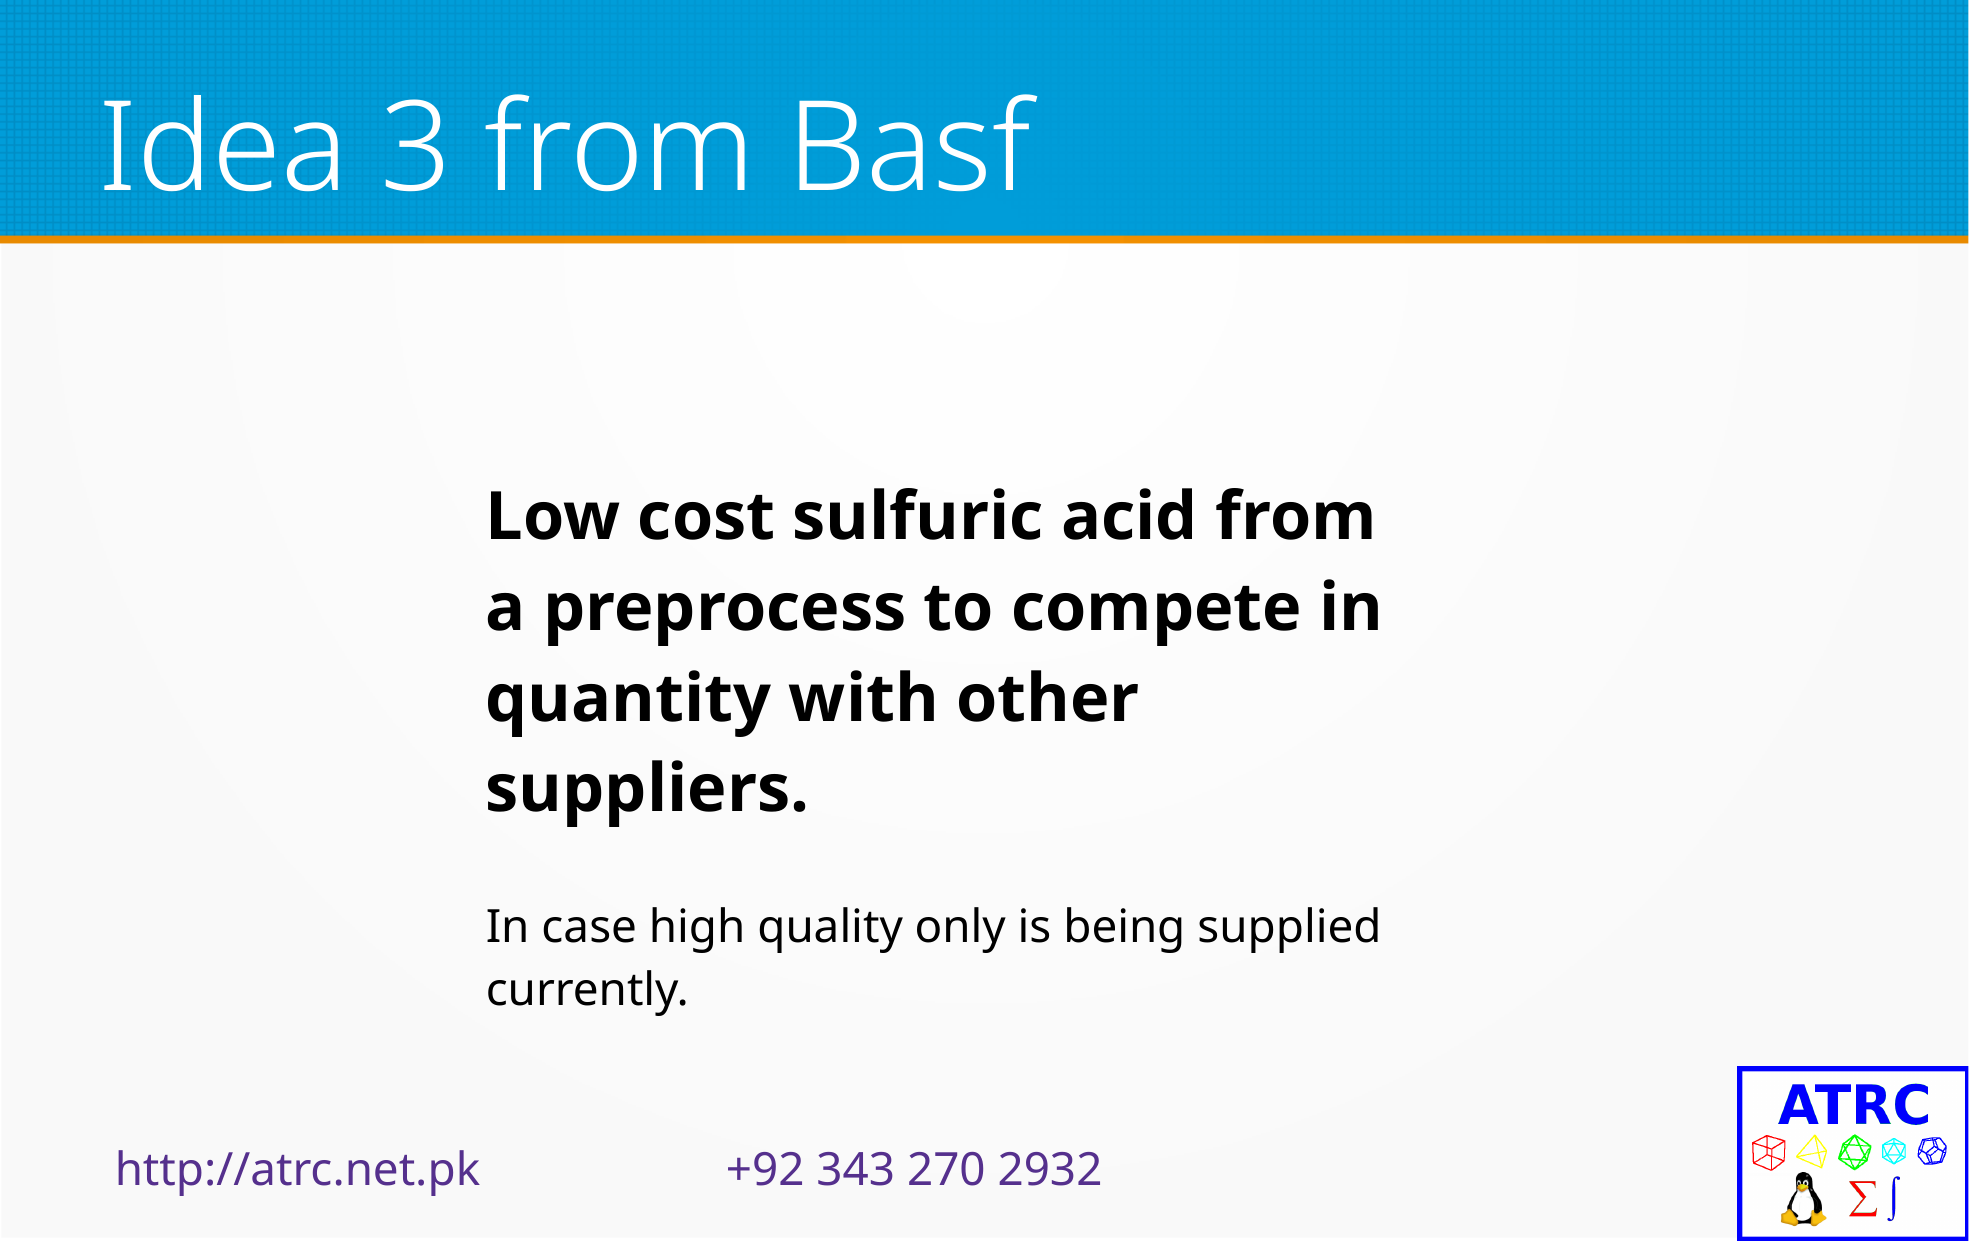

# Idea 3 from Basf
Low cost sulfuric acid from a preprocess to compete in quantity with other suppliers.
In case high quality only is being supplied currently.